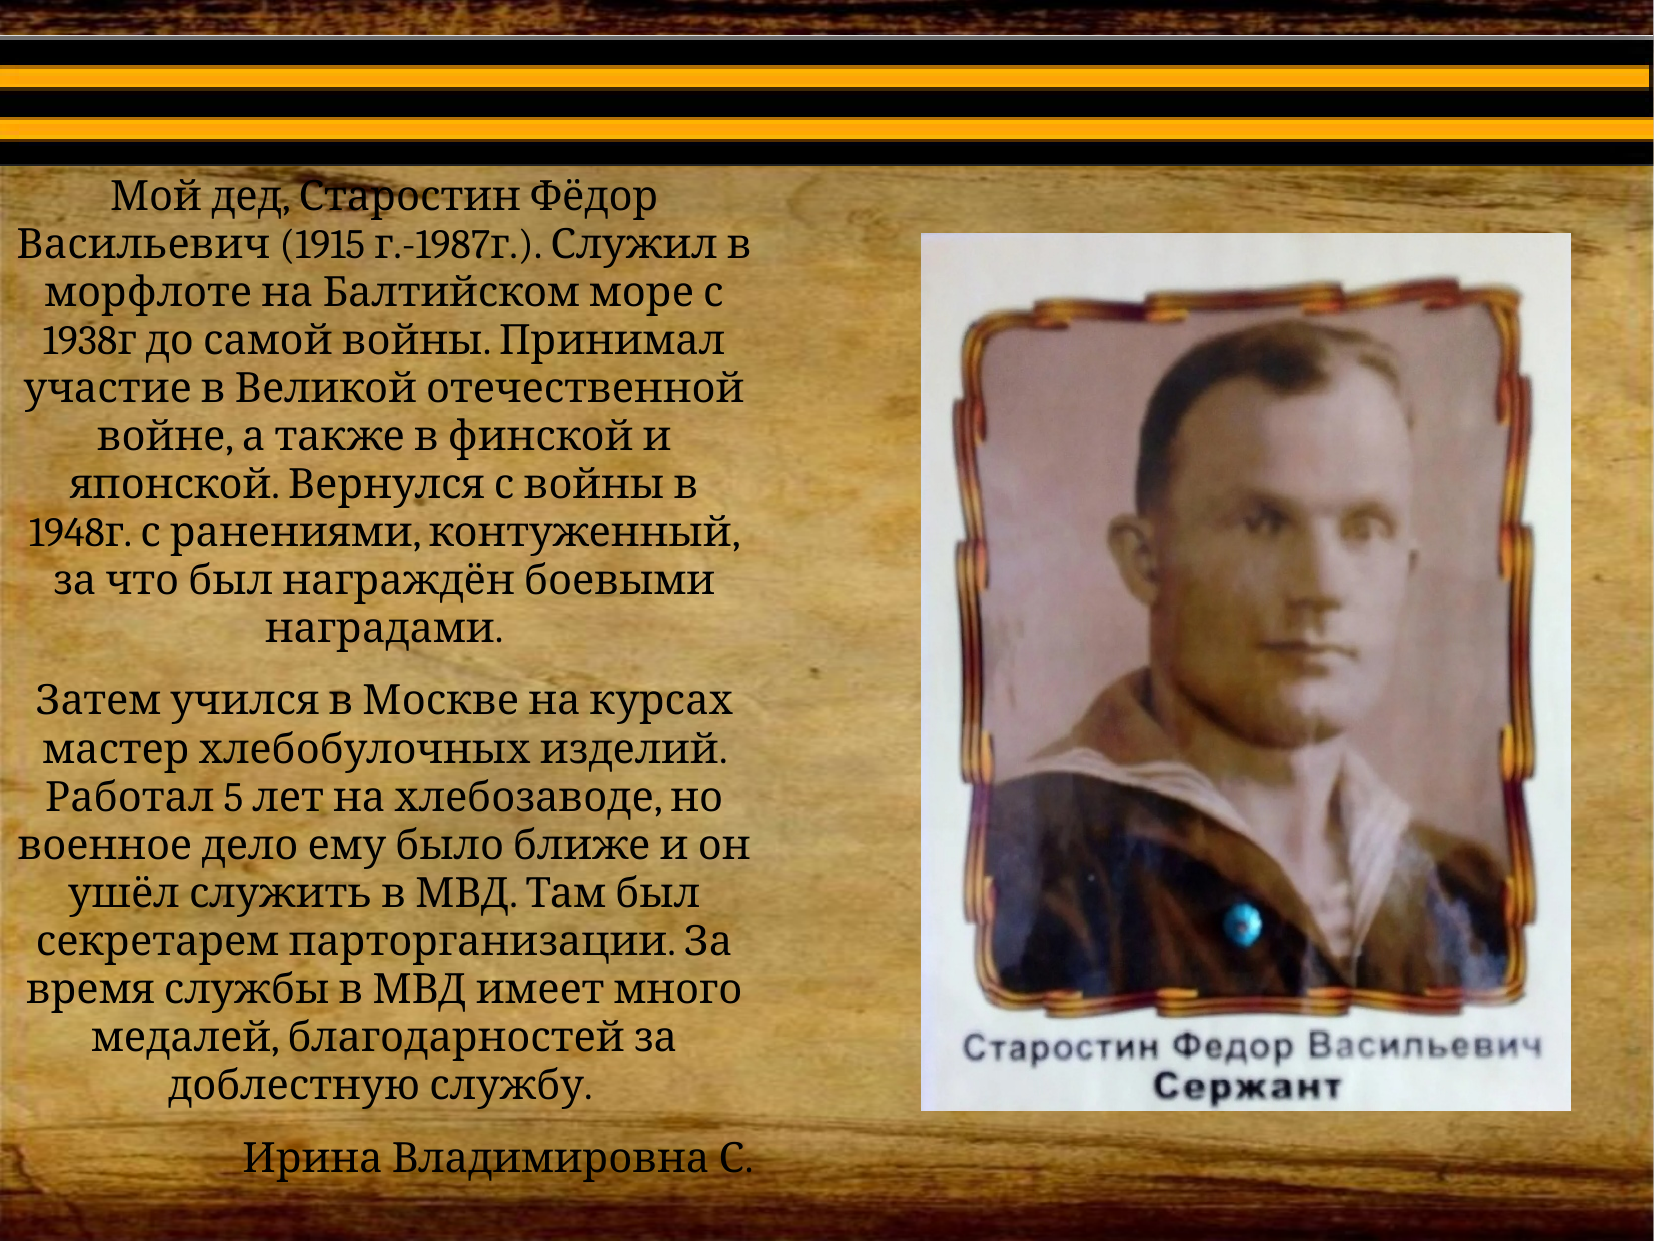

Мой дед, Старостин Фёдор Васильевич (1915 г.-1987г.). Служил в морфлоте на Балтийском море с 1938г до самой войны. Принимал участие в Великой отечественной войне, а также в финской и японской. Вернулся с войны в 1948г. с ранениями, контуженный, за что был награждён боевыми наградами.
Затем учился в Москве на курсах мастер хлебобулочных изделий. Работал 5 лет на хлебозаводе, но военное дело ему было ближе и он ушёл служить в МВД. Там был секретарем парторганизации. За время службы в МВД имеет много медалей, благодарностей за доблестную службу.
Ирина Владимировна С.